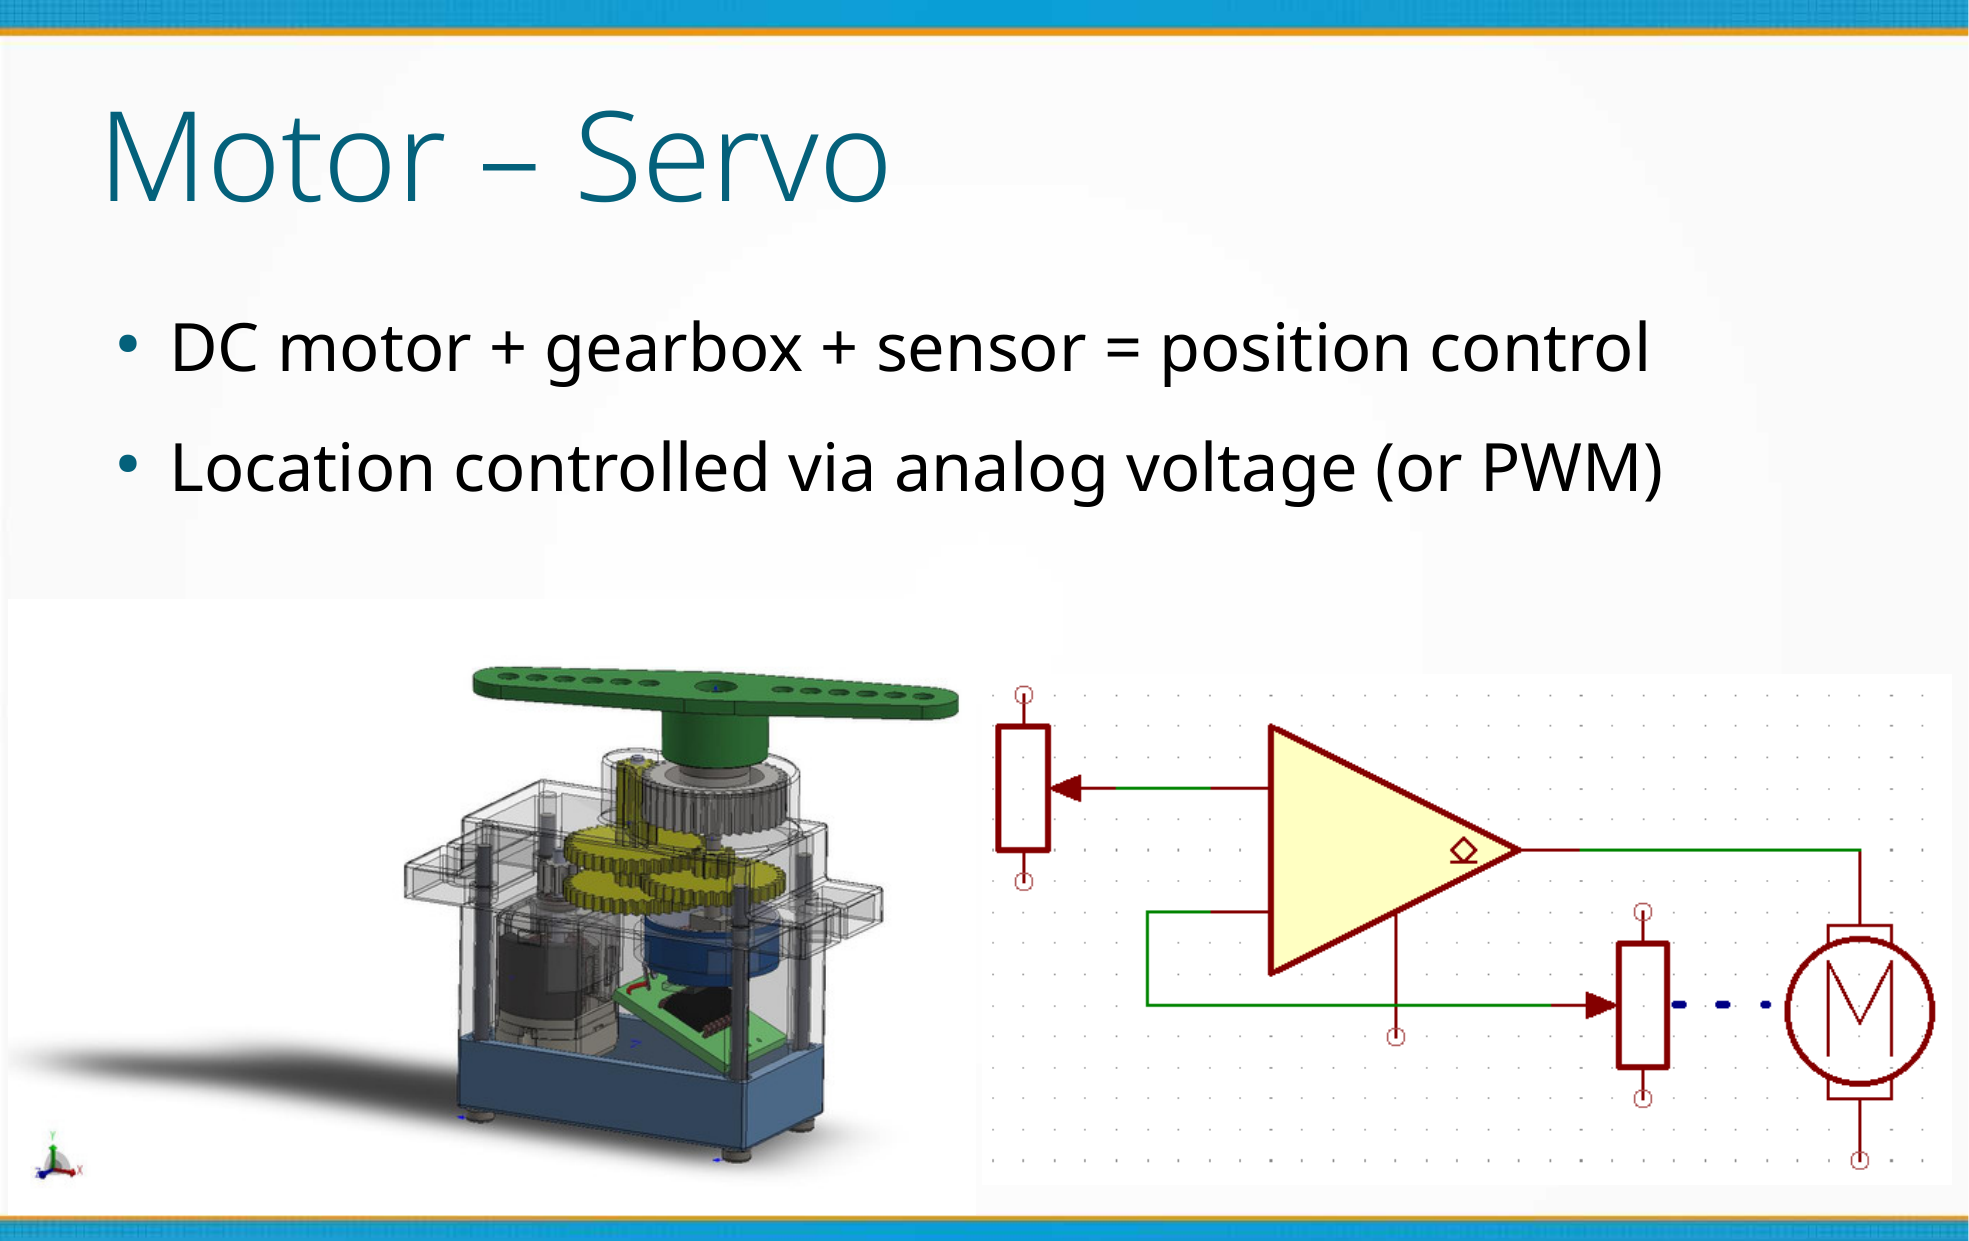

# Motor – Servo
DC motor + gearbox + sensor = position control
Location controlled via analog voltage (or PWM)